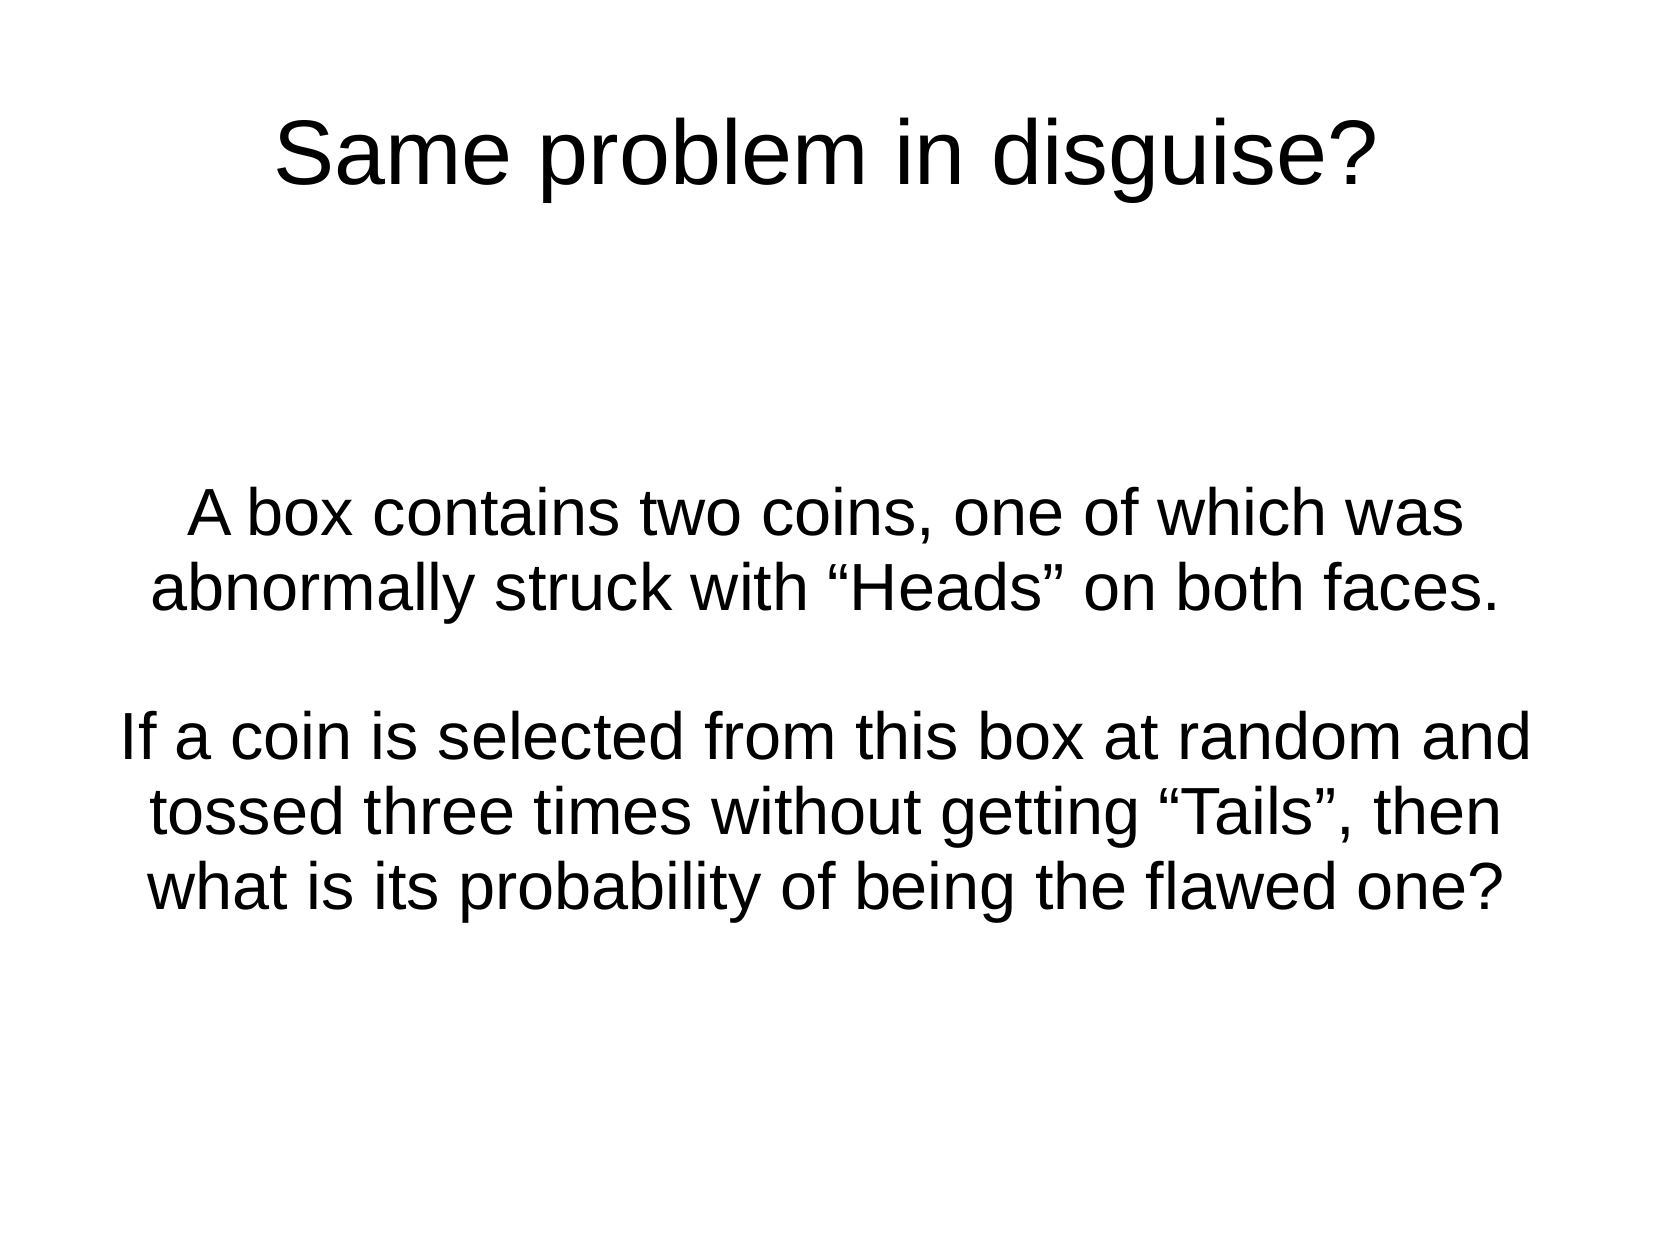

Same problem in disguise?
# A box contains two coins, one of which was abnormally struck with “Heads” on both faces.
If a coin is selected from this box at random and tossed three times without getting “Tails”, then what is its probability of being the flawed one?